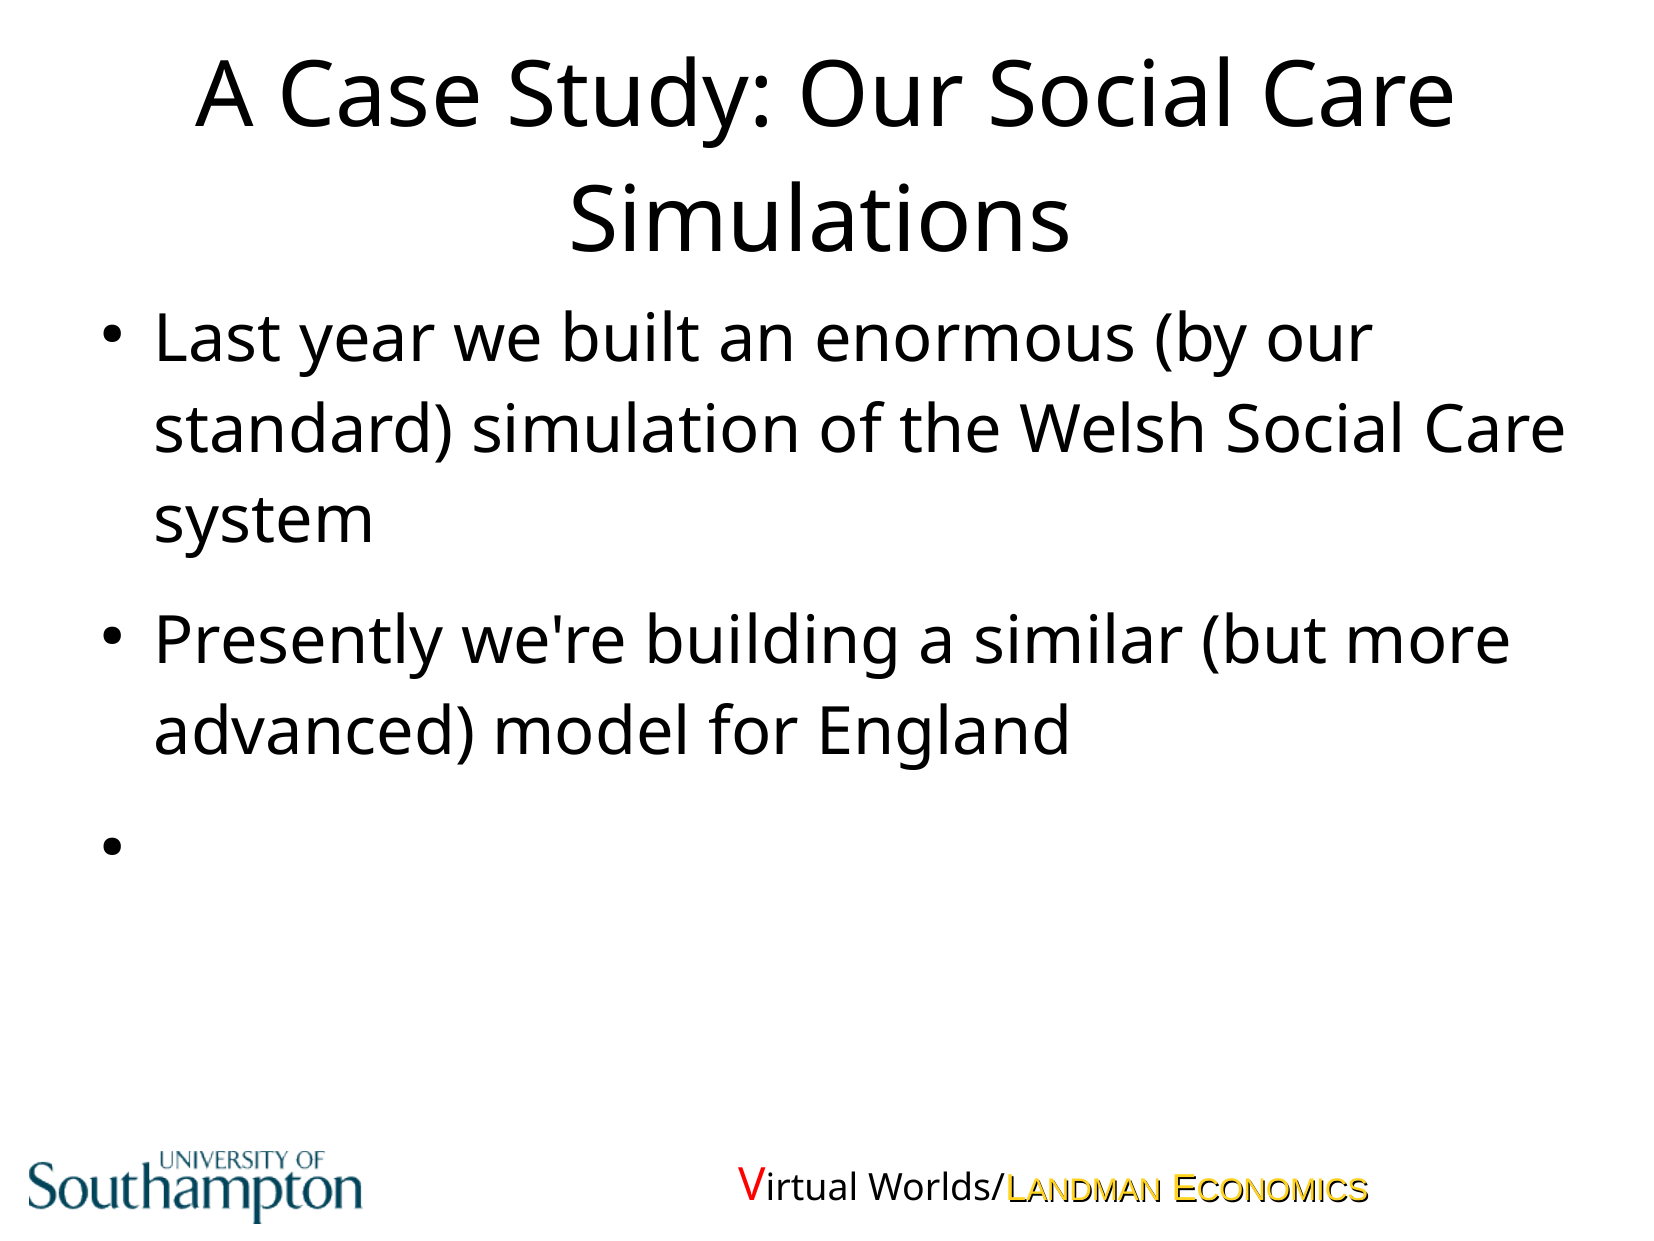

# A Case Study: Our Social Care Simulations
Last year we built an enormous (by our standard) simulation of the Welsh Social Care system
Presently we're building a similar (but more advanced) model for England